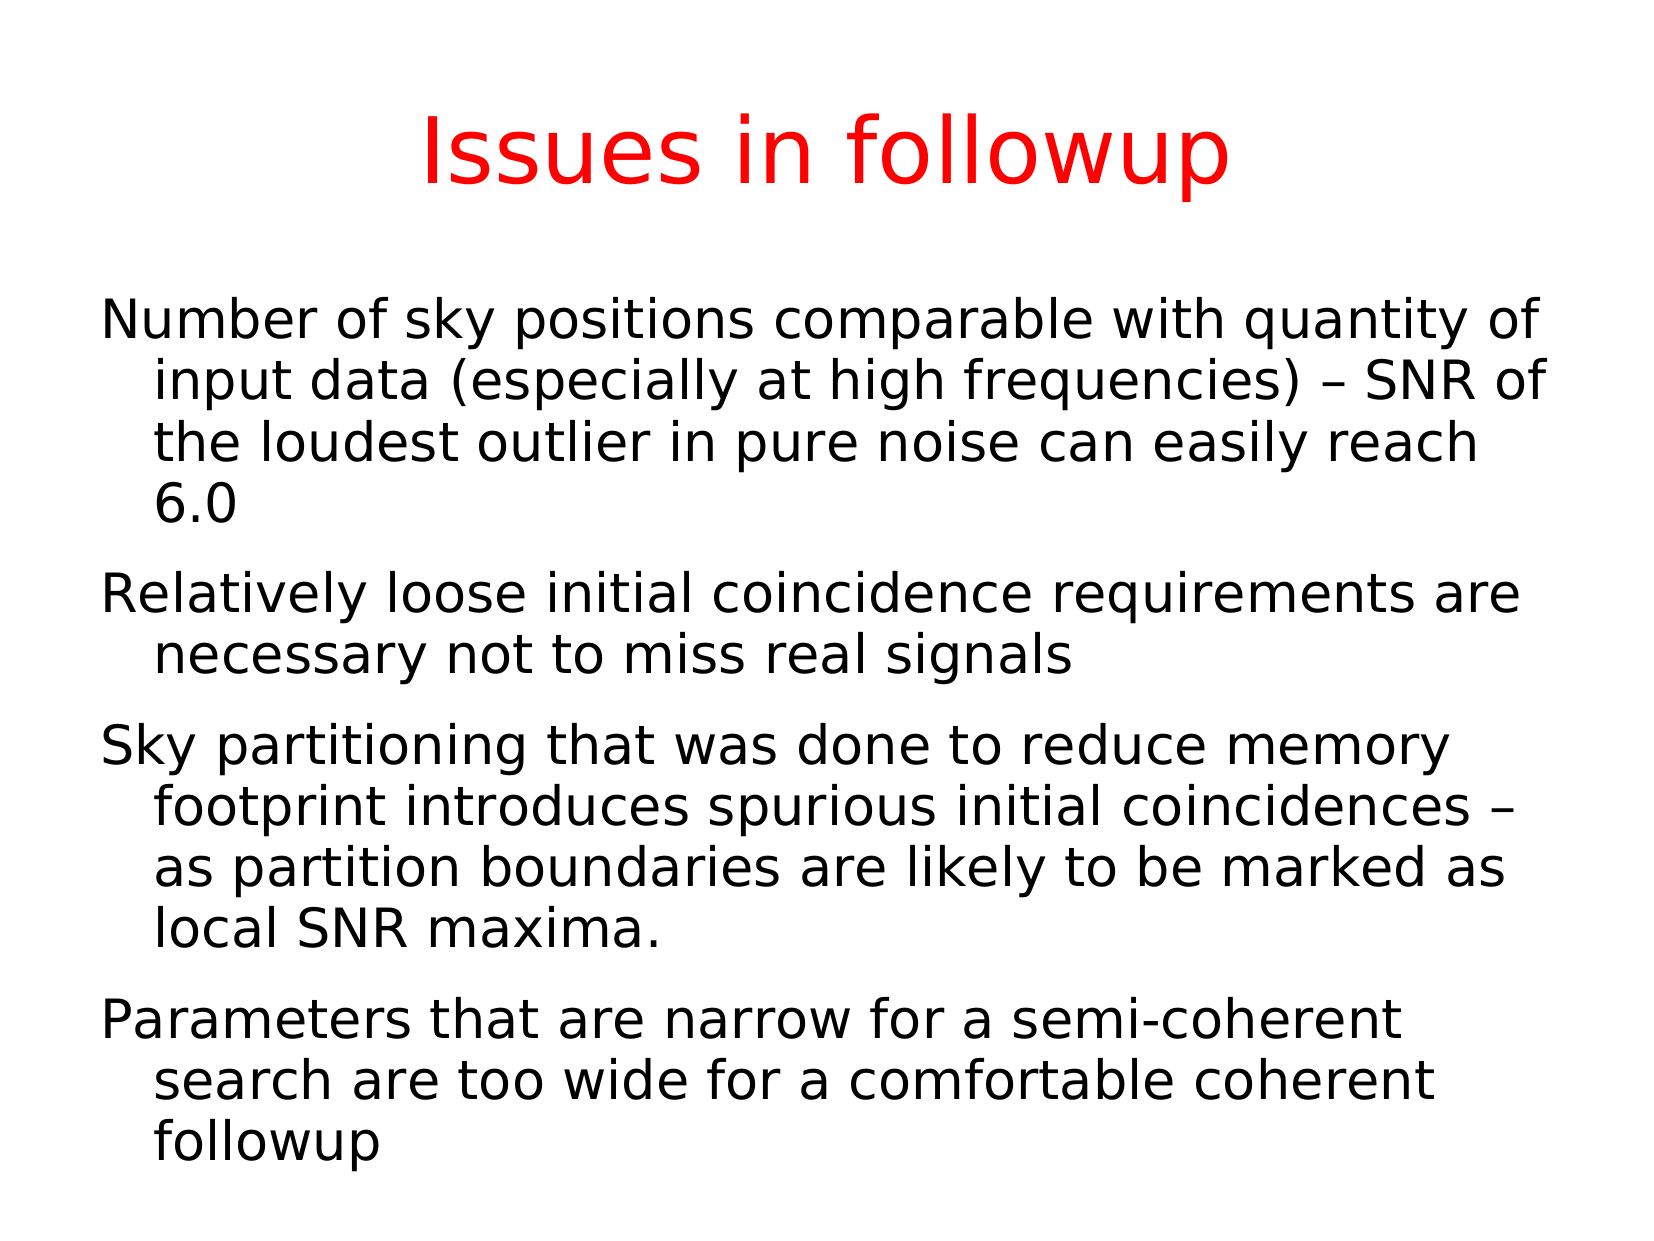

# Issues in followup
Number of sky positions comparable with quantity of input data (especially at high frequencies) – SNR of the loudest outlier in pure noise can easily reach 6.0
Relatively loose initial coincidence requirements are necessary not to miss real signals
Sky partitioning that was done to reduce memory footprint introduces spurious initial coincidences – as partition boundaries are likely to be marked as local SNR maxima.
Parameters that are narrow for a semi-coherent search are too wide for a comfortable coherent followup